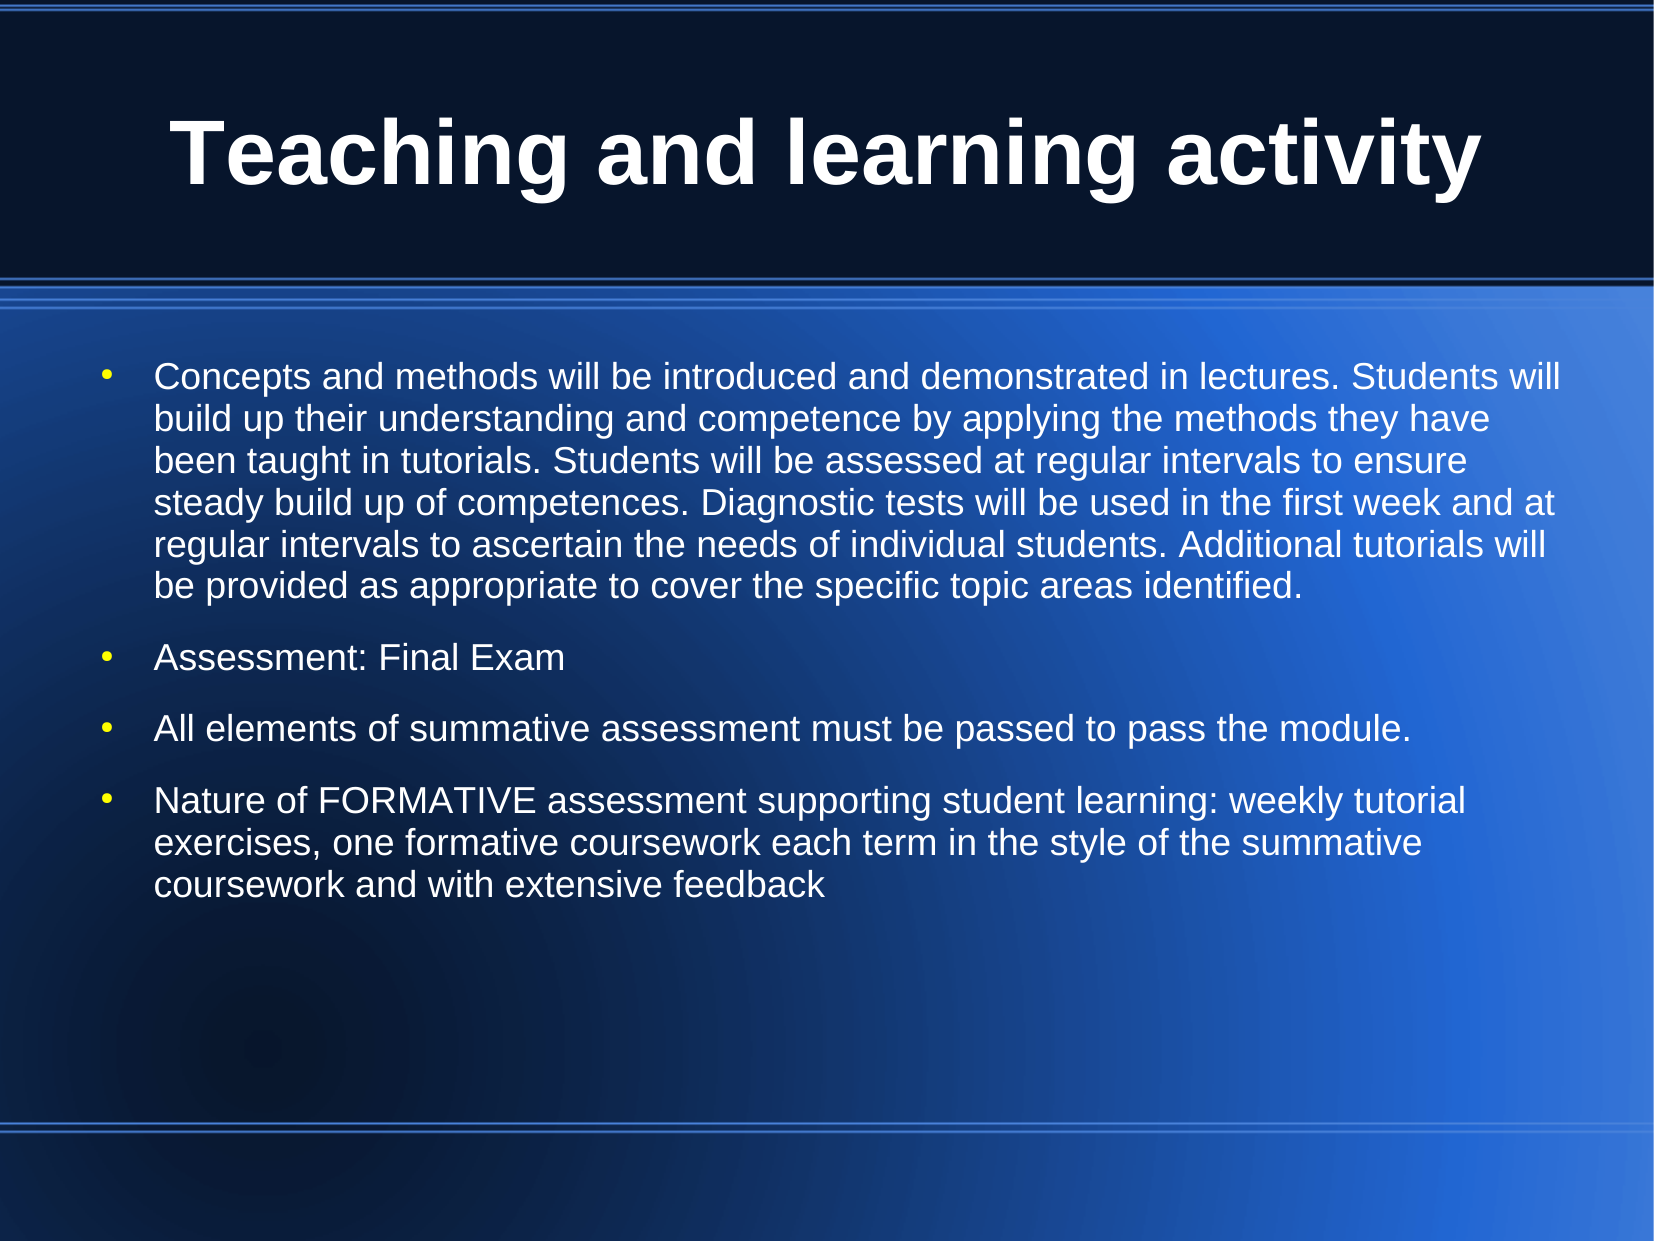

# Teaching and learning activity
Concepts and methods will be introduced and demonstrated in lectures. Students will build up their understanding and competence by applying the methods they have been taught in tutorials. Students will be assessed at regular intervals to ensure steady build up of competences. Diagnostic tests will be used in the first week and at regular intervals to ascertain the needs of individual students. Additional tutorials will be provided as appropriate to cover the specific topic areas identified.
Assessment: Final Exam
All elements of summative assessment must be passed to pass the module.
Nature of FORMATIVE assessment supporting student learning: weekly tutorial exercises, one formative coursework each term in the style of the summative coursework and with extensive feedback